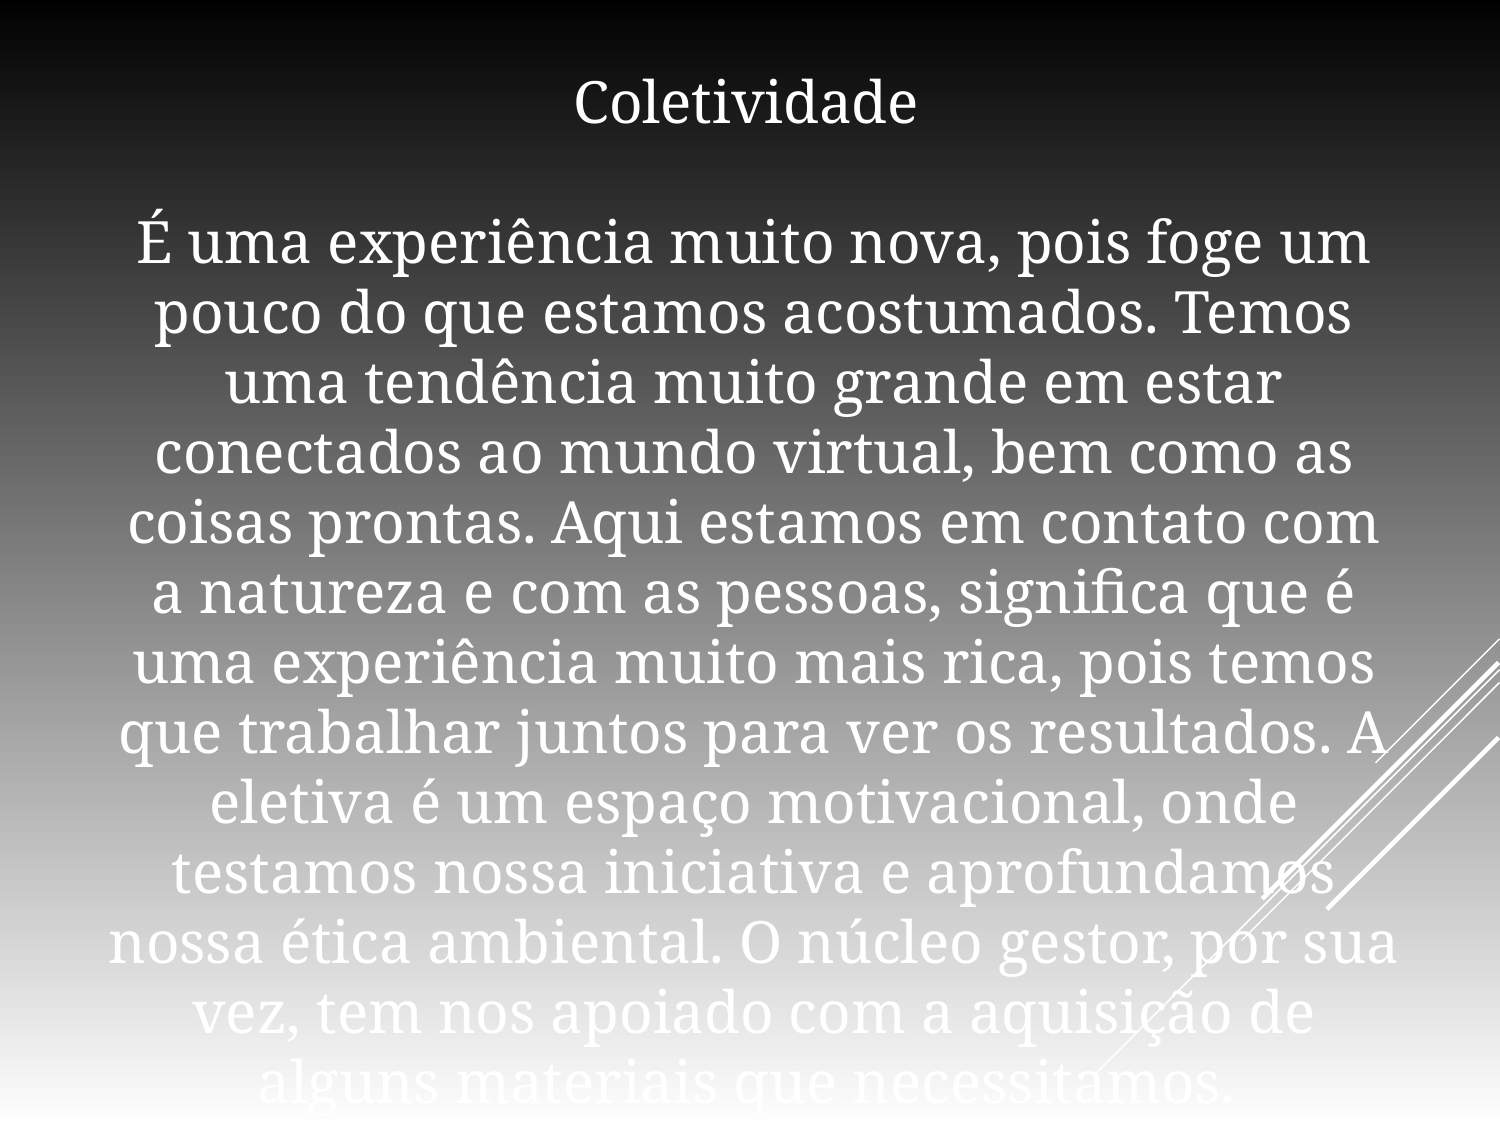

Coletividade
É uma experiência muito nova, pois foge um pouco do que estamos acostumados. Temos uma tendência muito grande em estar conectados ao mundo virtual, bem como as coisas prontas. Aqui estamos em contato com a natureza e com as pessoas, significa que é uma experiência muito mais rica, pois temos que trabalhar juntos para ver os resultados. A eletiva é um espaço motivacional, onde testamos nossa iniciativa e aprofundamos nossa ética ambiental. O núcleo gestor, por sua vez, tem nos apoiado com a aquisição de alguns materiais que necessitamos.